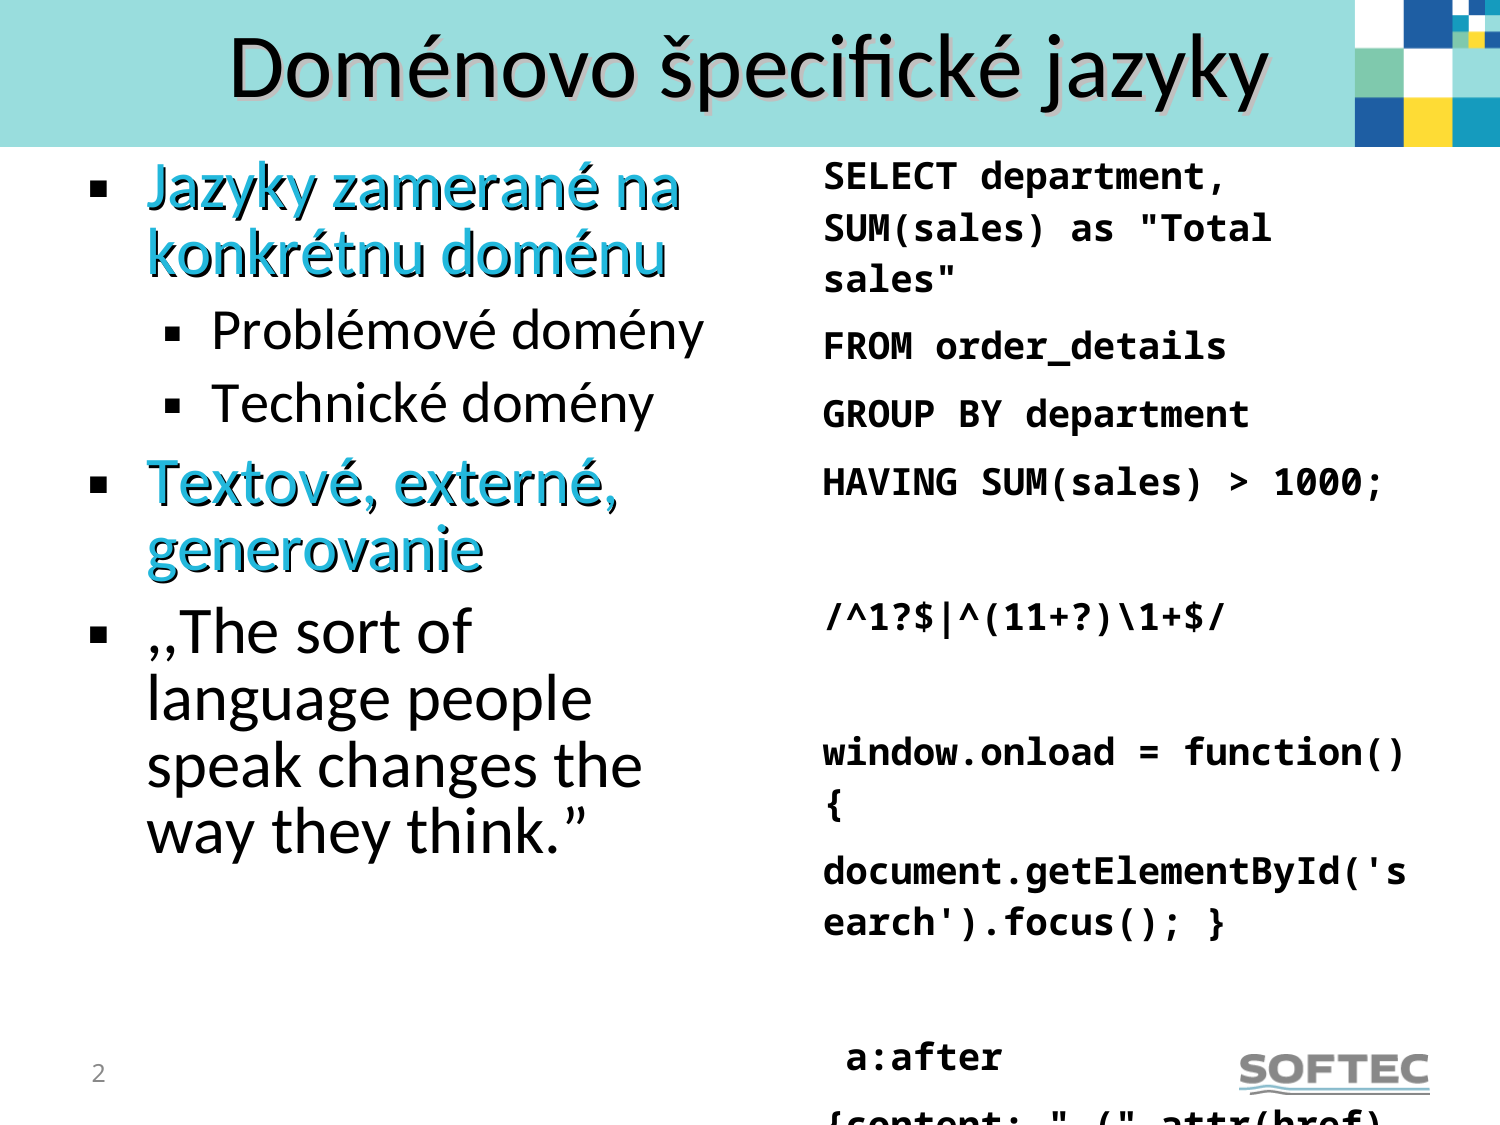

# Doménovo špecifické jazyky
Jazyky zamerané na konkrétnu doménu
Problémové domény
Technické domény
Textové, externé, generovanie
,,The sort of language people speak changes the way they think.”
SELECT department, SUM(sales) as "Total sales"
FROM order_details
GROUP BY department
HAVING SUM(sales) > 1000;
/^1?$|^(11+?)\1+$/
window.onload = function() {
document.getElementById('search').focus(); }
 a:after
{content: " (" attr(href) ")";}